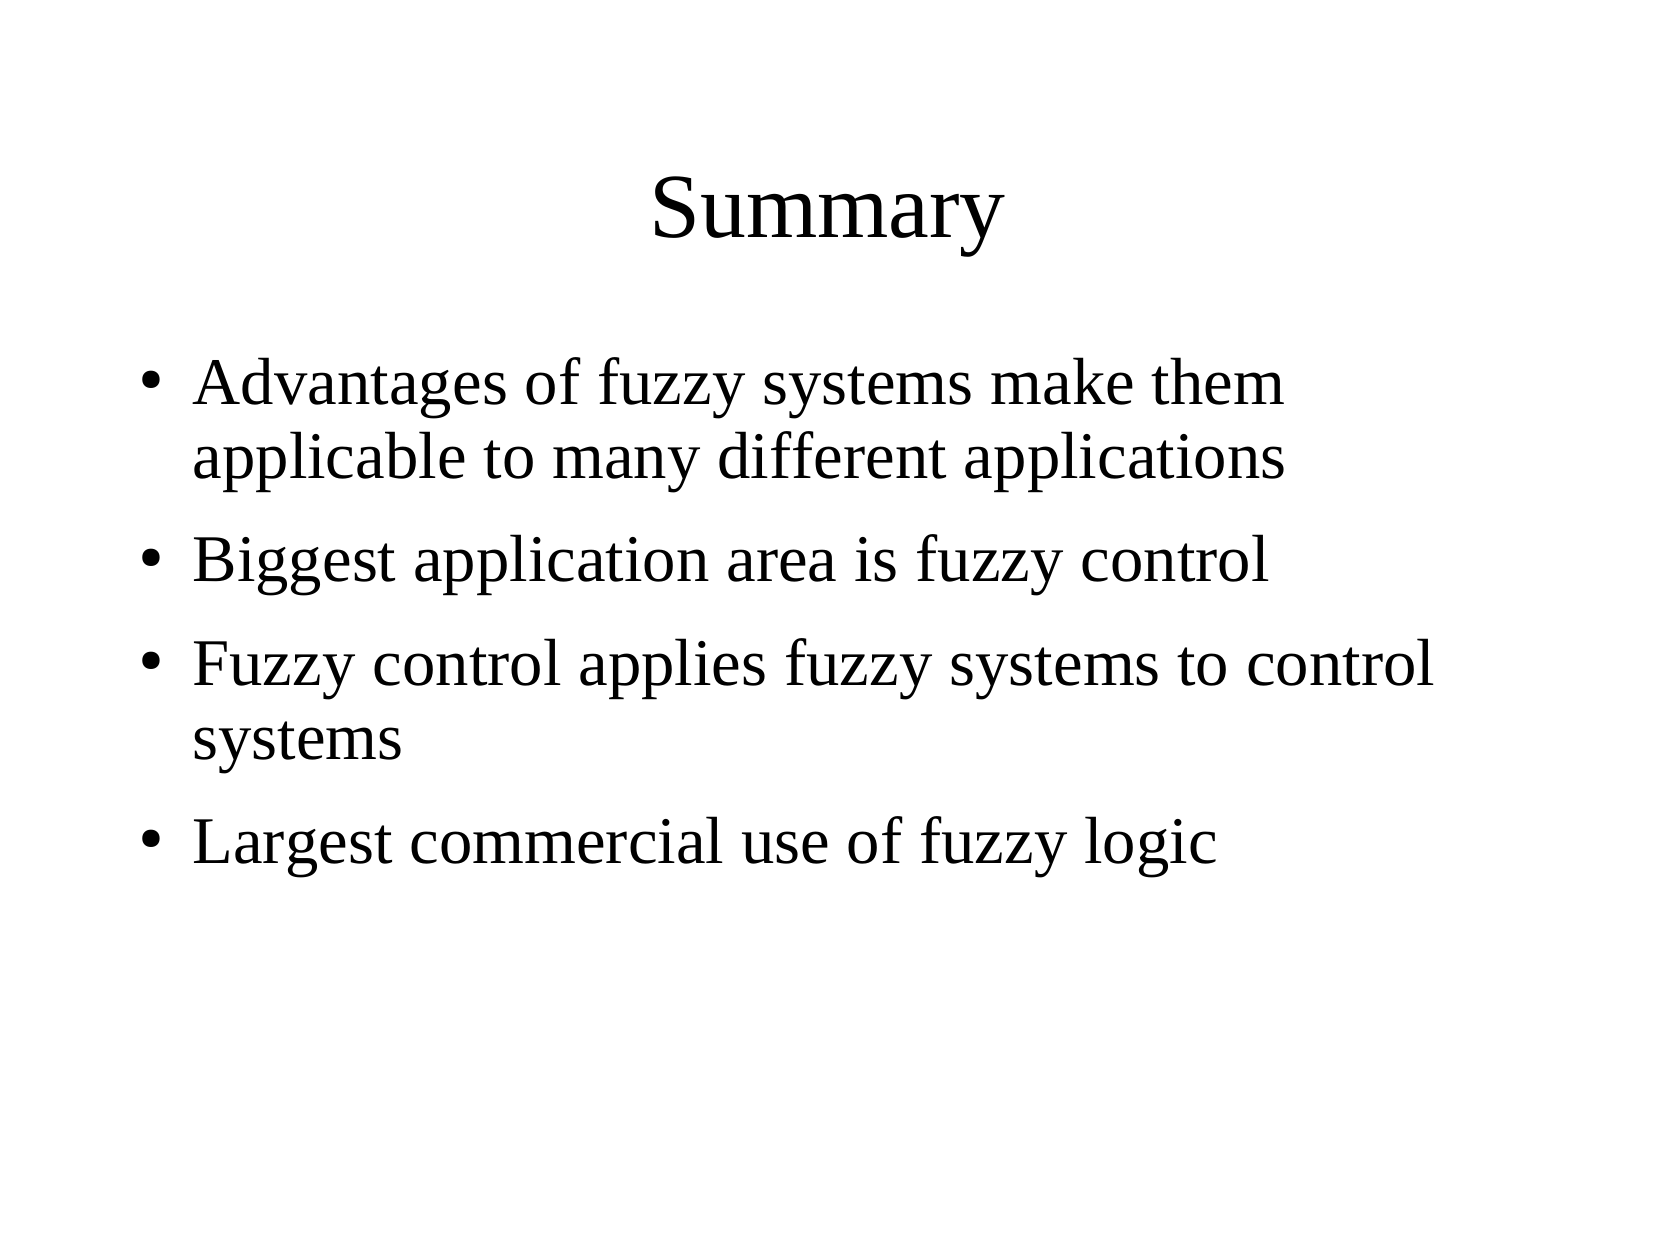

# Summary
Advantages of fuzzy systems make them applicable to many different applications
Biggest application area is fuzzy control
Fuzzy control applies fuzzy systems to control systems
Largest commercial use of fuzzy logic